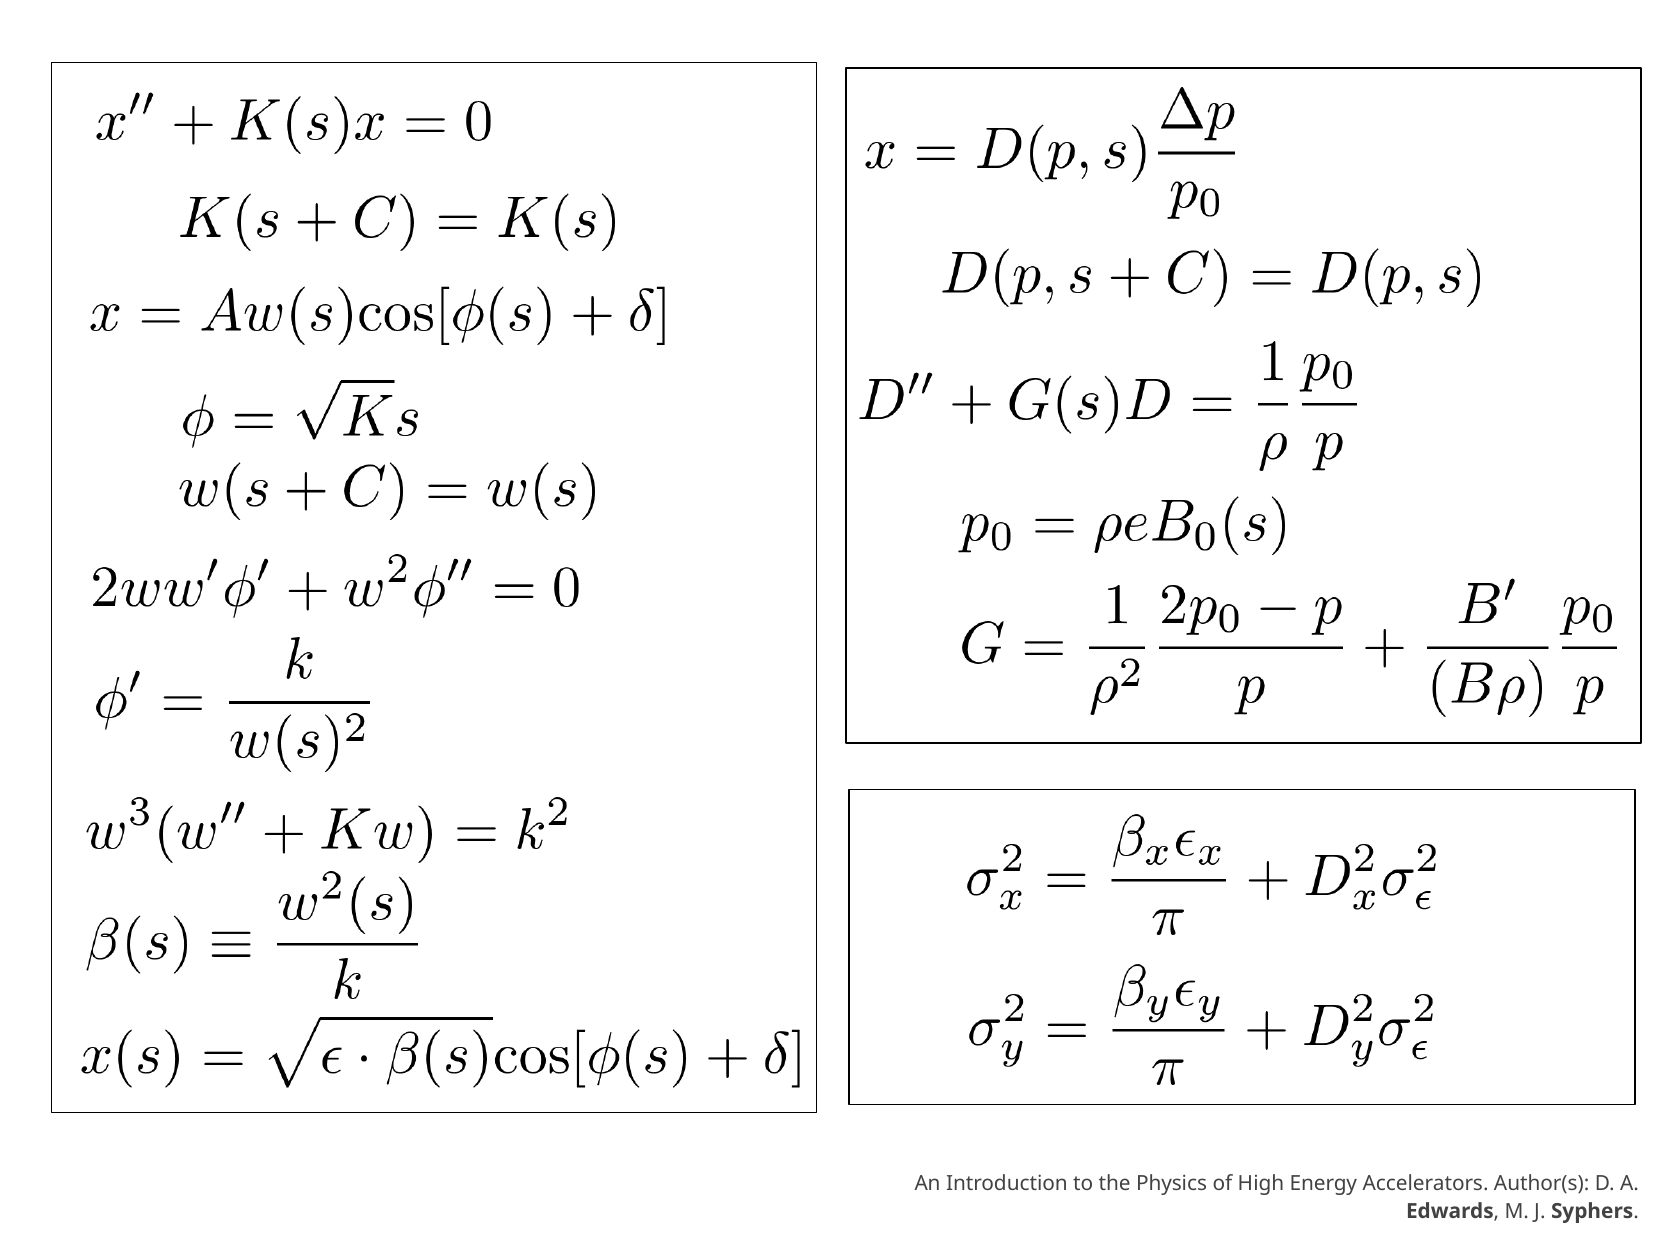

An Introduction to the Physics of High Energy Accelerators. Author(s): D. A. Edwards, M. J. Syphers.